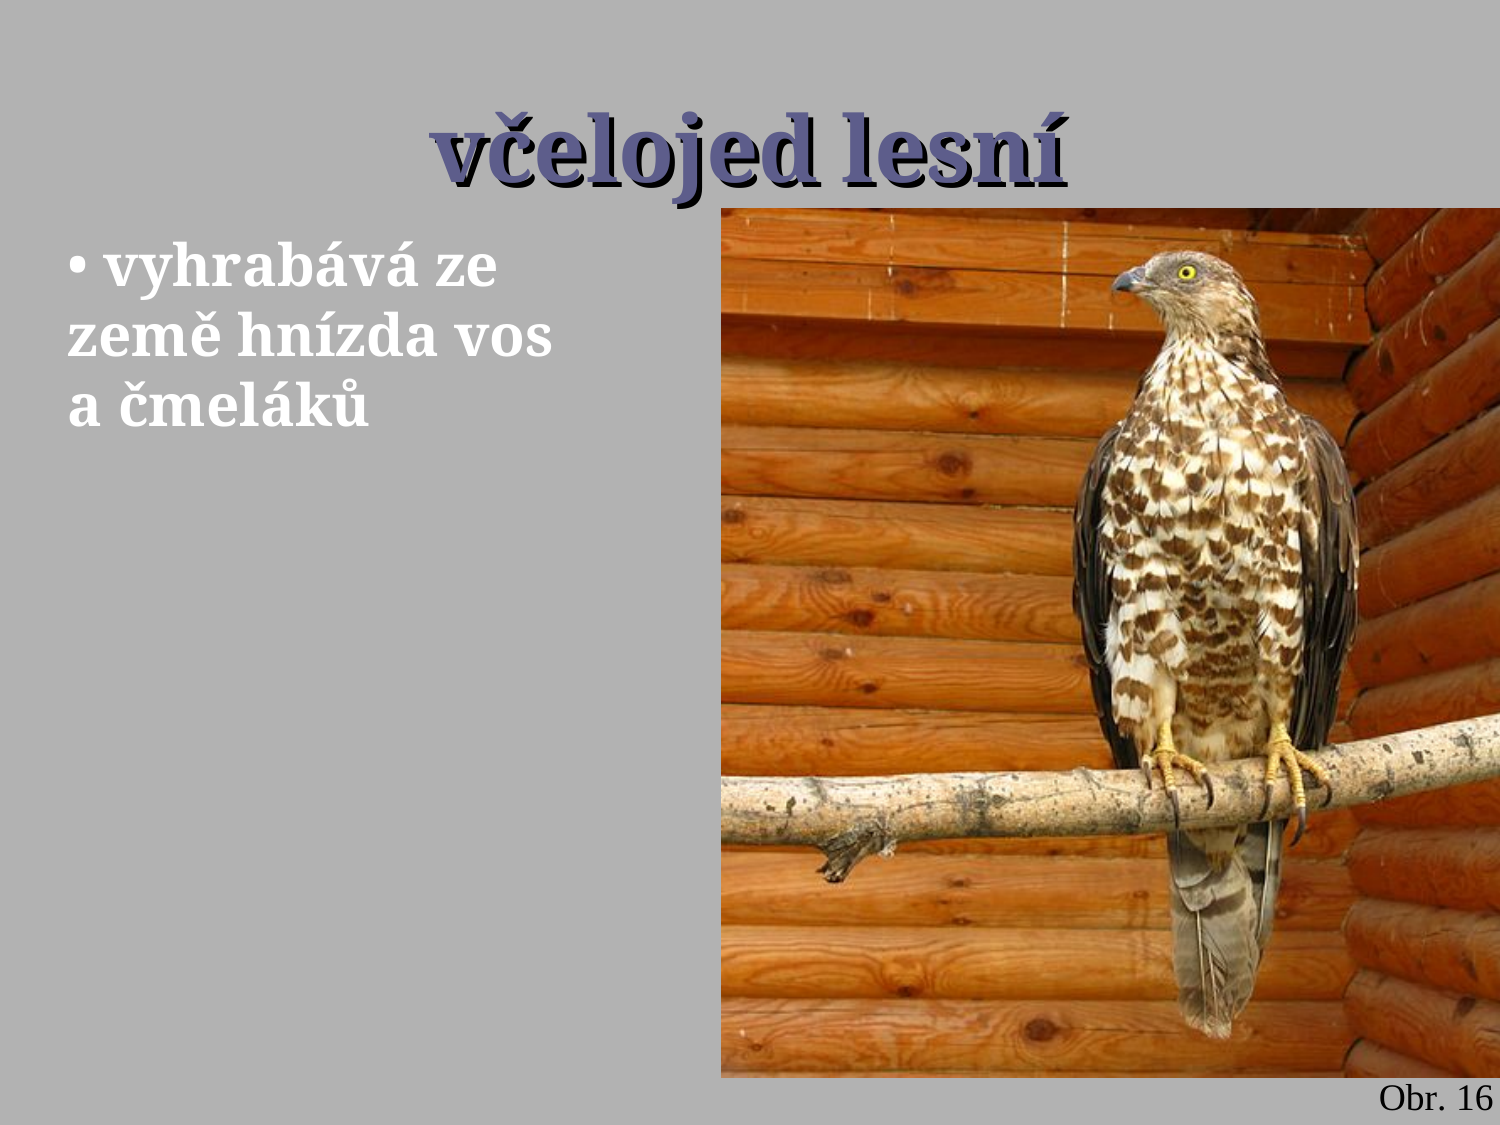

# včelojed lesní
 vyhrabává ze země hnízda vos
a čmeláků
Obr. 16